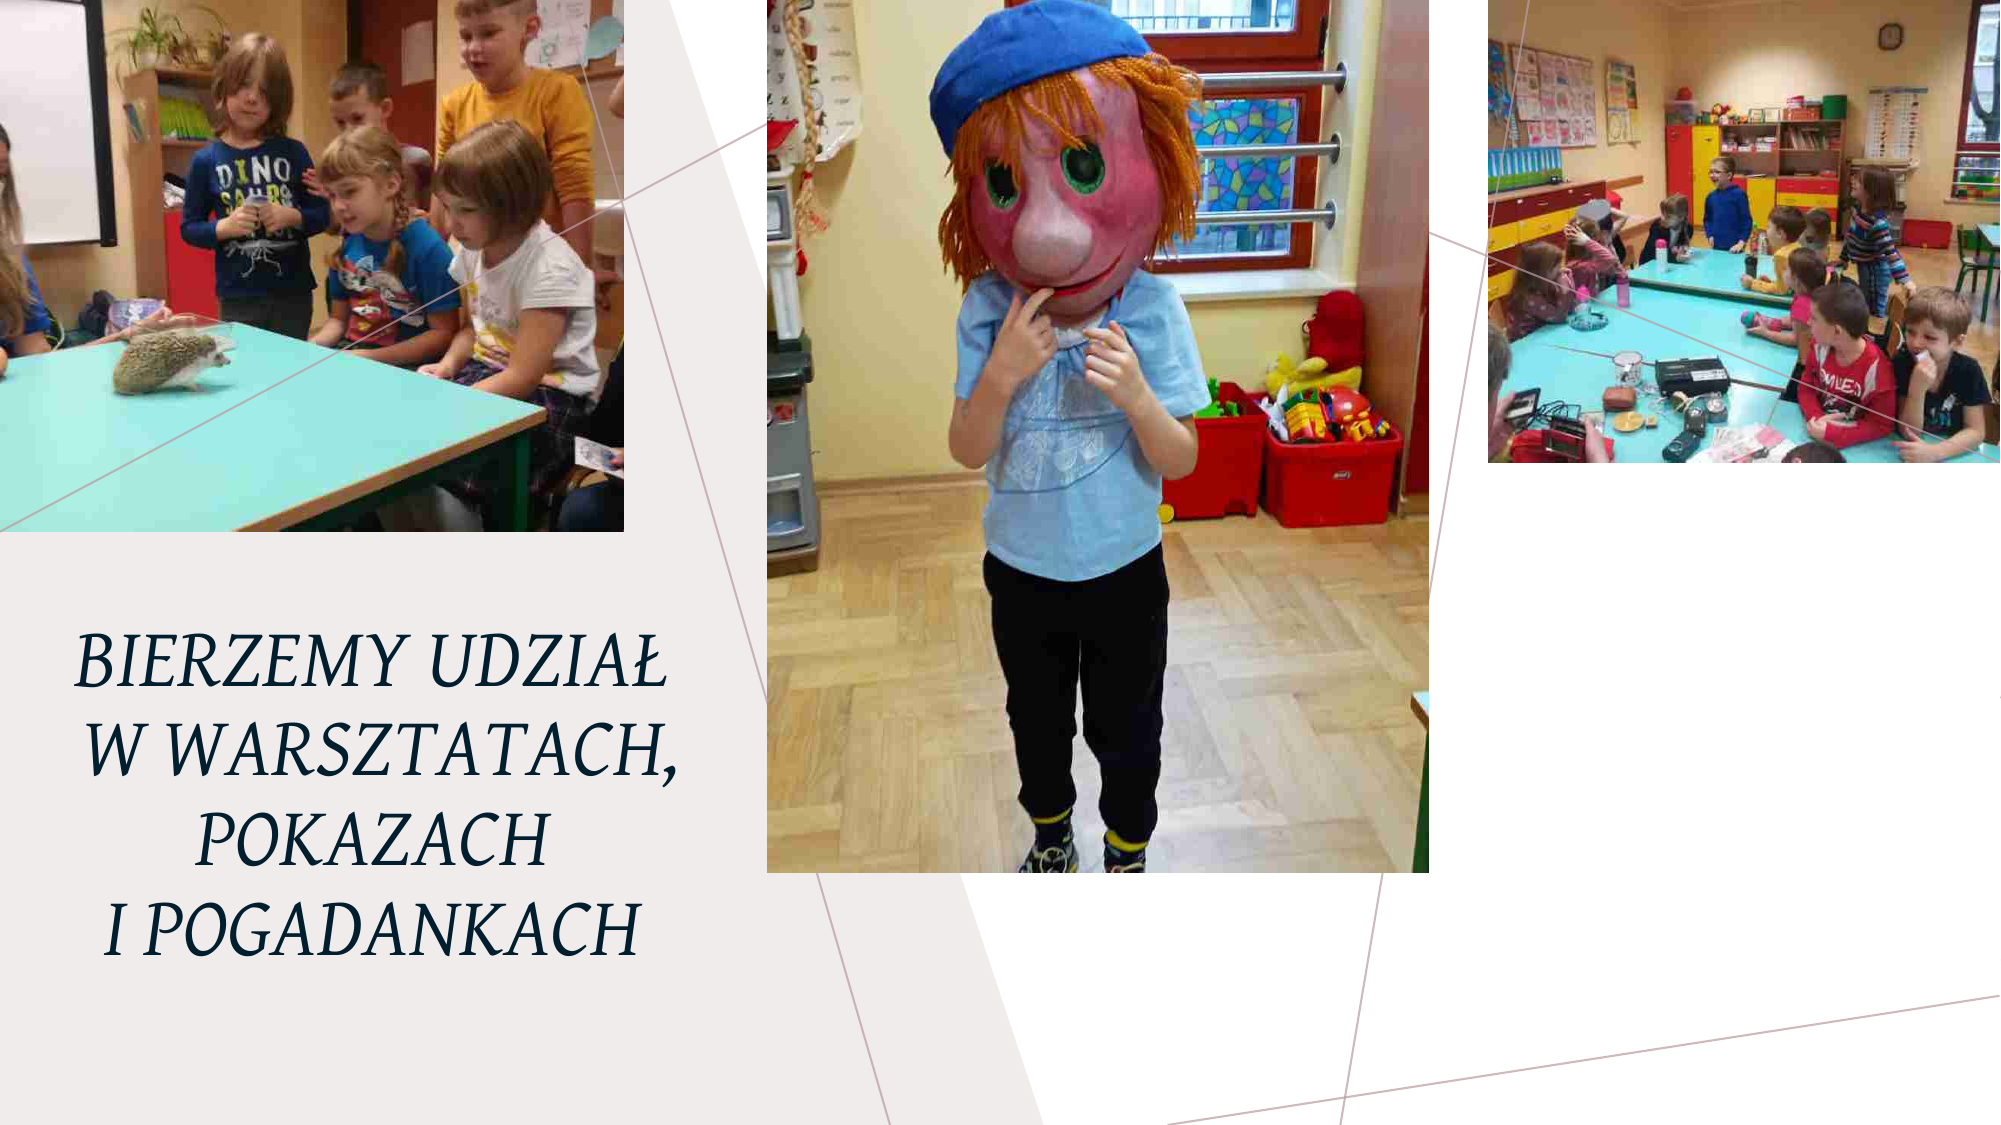

Bierzemy udział
 w warsztatach, pokazach
i pogadankach